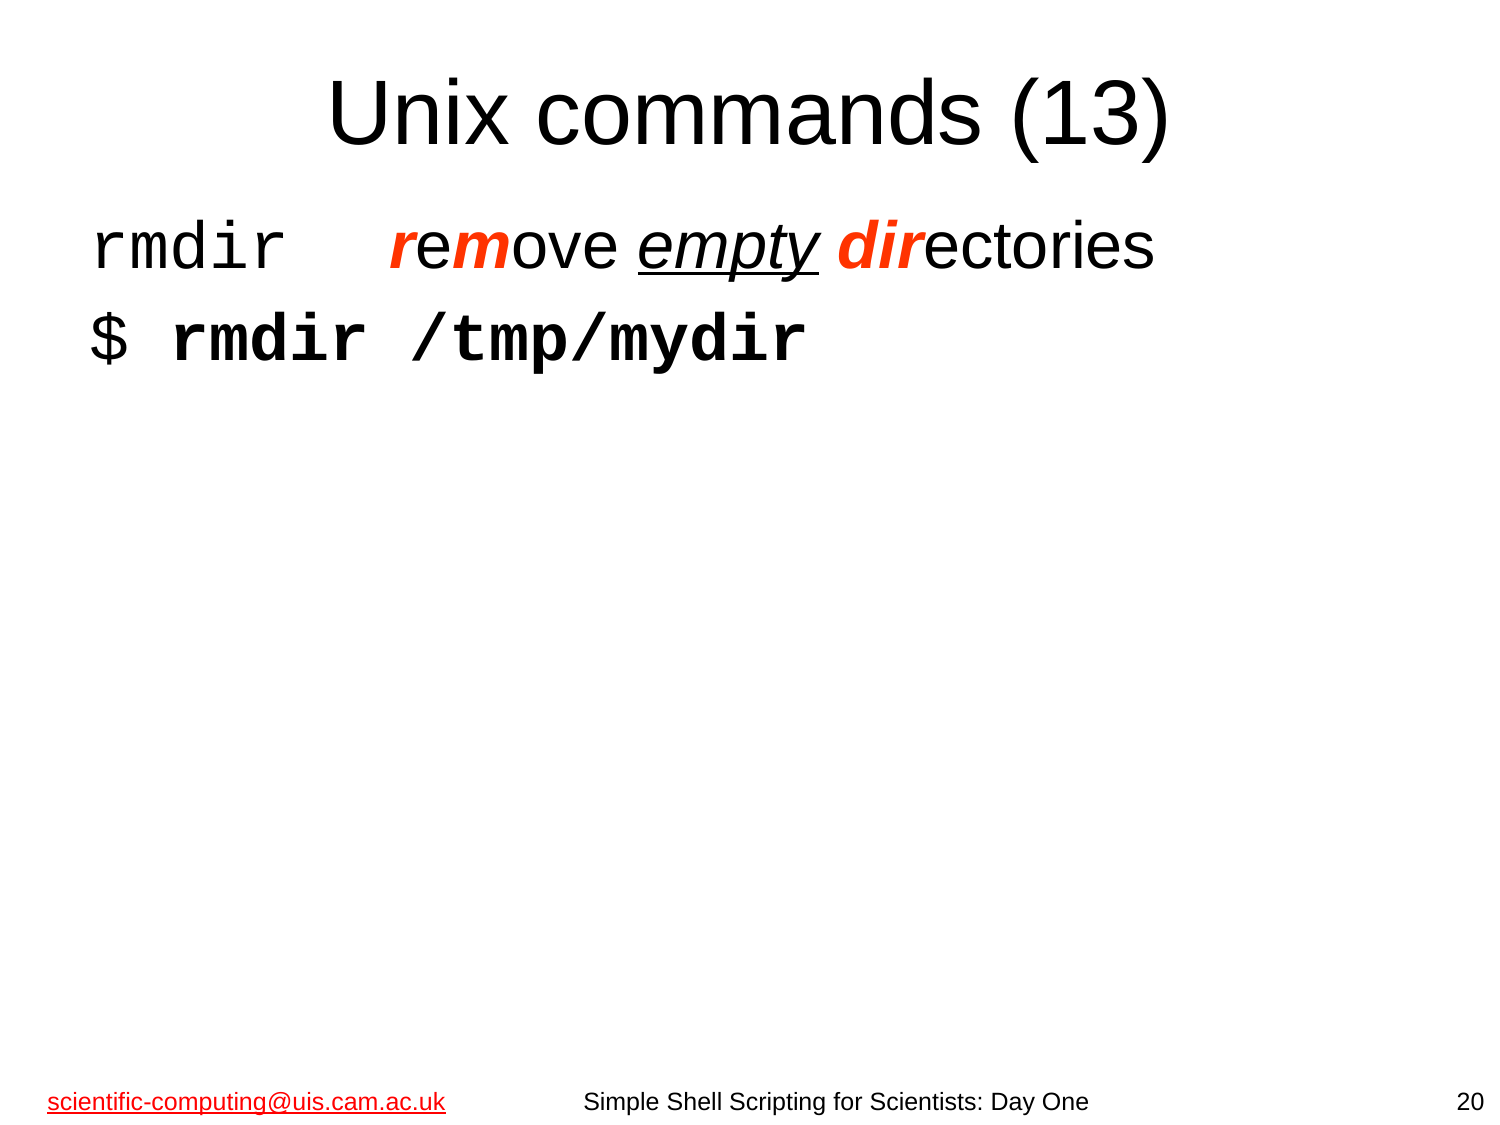

# Unix commands (13)
rmdir	remove empty directories
$ rmdir /tmp/mydir
escience-support@ucs.cam.ac.uk	Simple Shell Scripting for Scientists: Day One
20